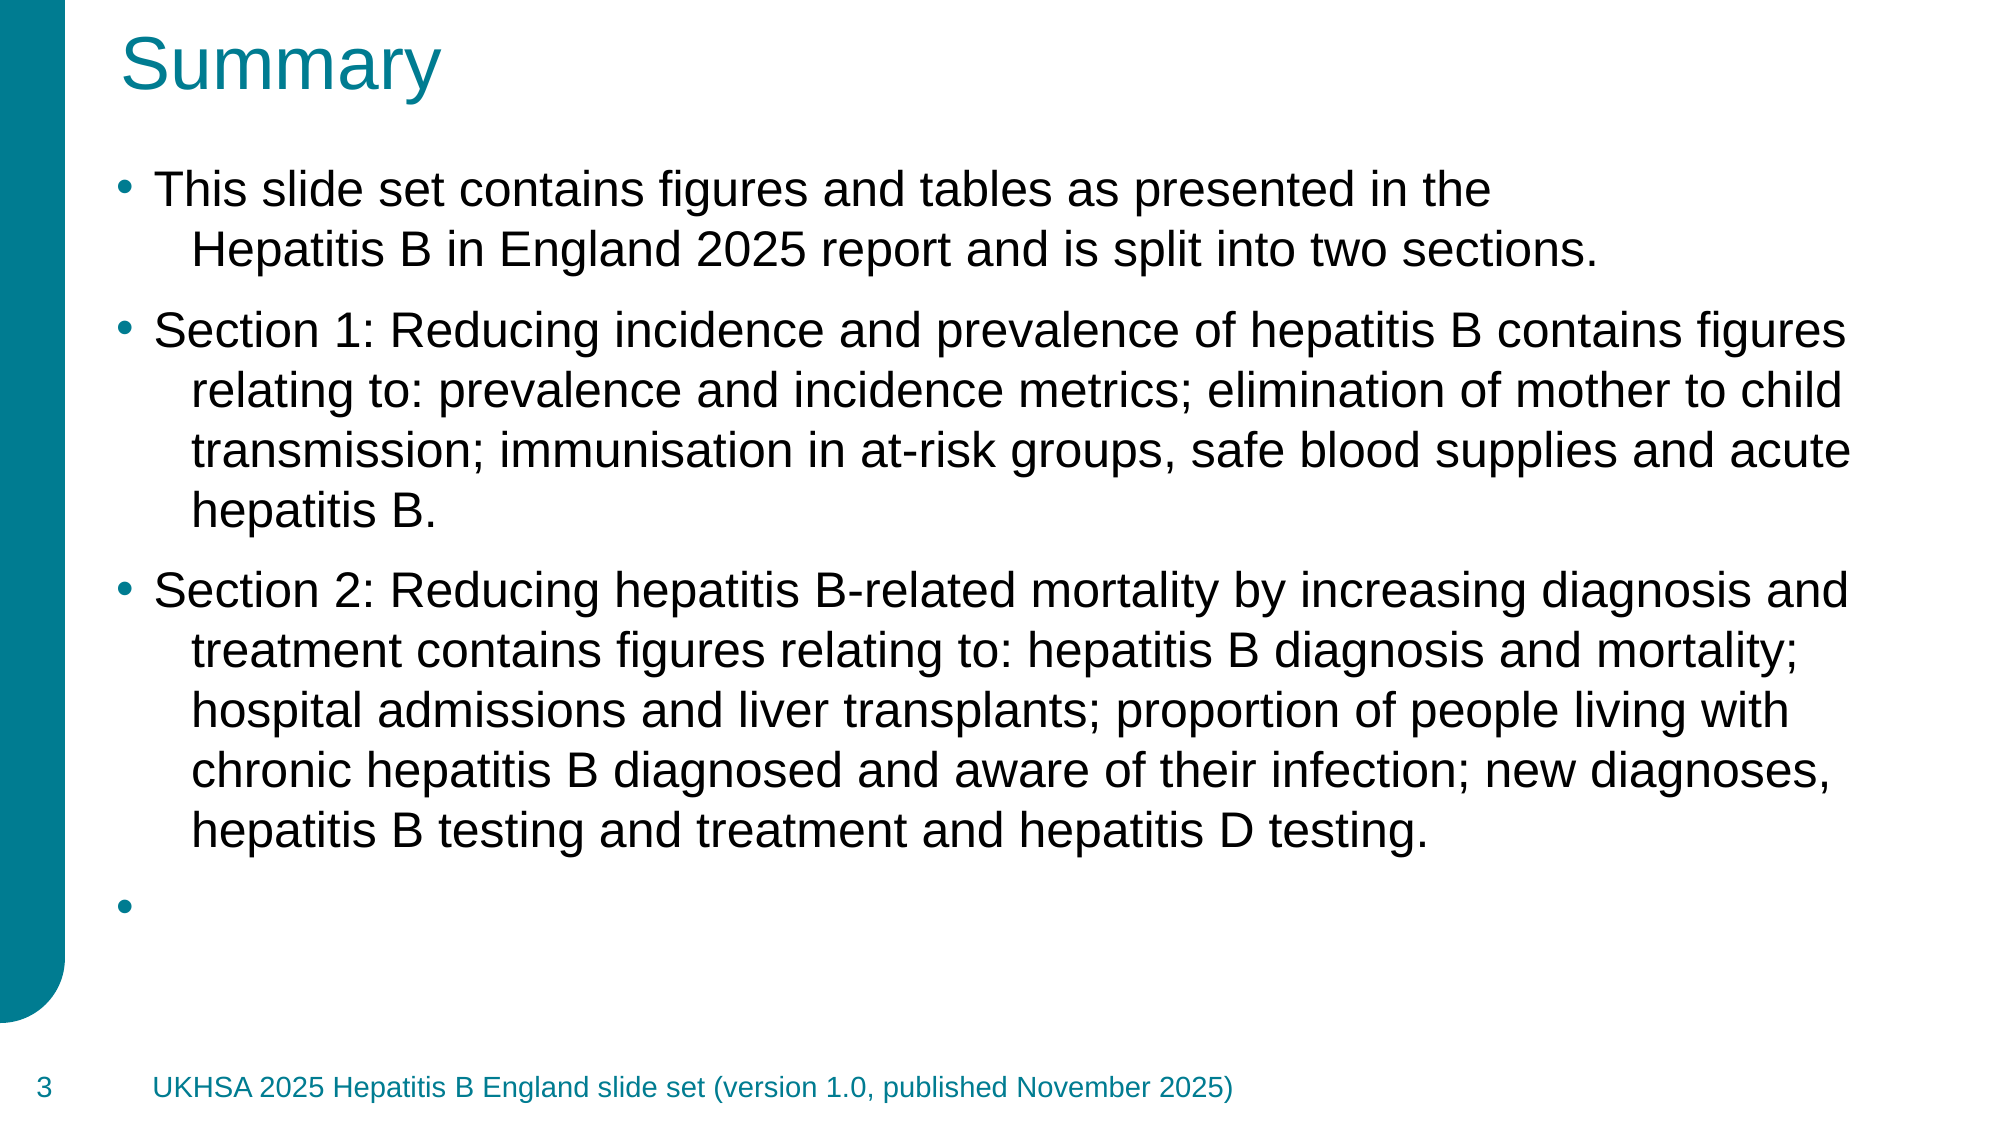

# Summary
This slide set contains figures and tables as presented in the Hepatitis B in England 2025 report and is split into two sections.
Section 1: Reducing incidence and prevalence of hepatitis B contains figures relating to: prevalence and incidence metrics; elimination of mother to child transmission; immunisation in at-risk groups, safe blood supplies and acute hepatitis B.
Section 2: Reducing hepatitis B-related mortality by increasing diagnosis and treatment contains figures relating to: hepatitis B diagnosis and mortality; hospital admissions and liver transplants; proportion of people living with chronic hepatitis B diagnosed and aware of their infection; new diagnoses, hepatitis B testing and treatment and hepatitis D testing.
3
UKHSA 2025 Hepatitis B England slide set (version 1.0, published November 2025)